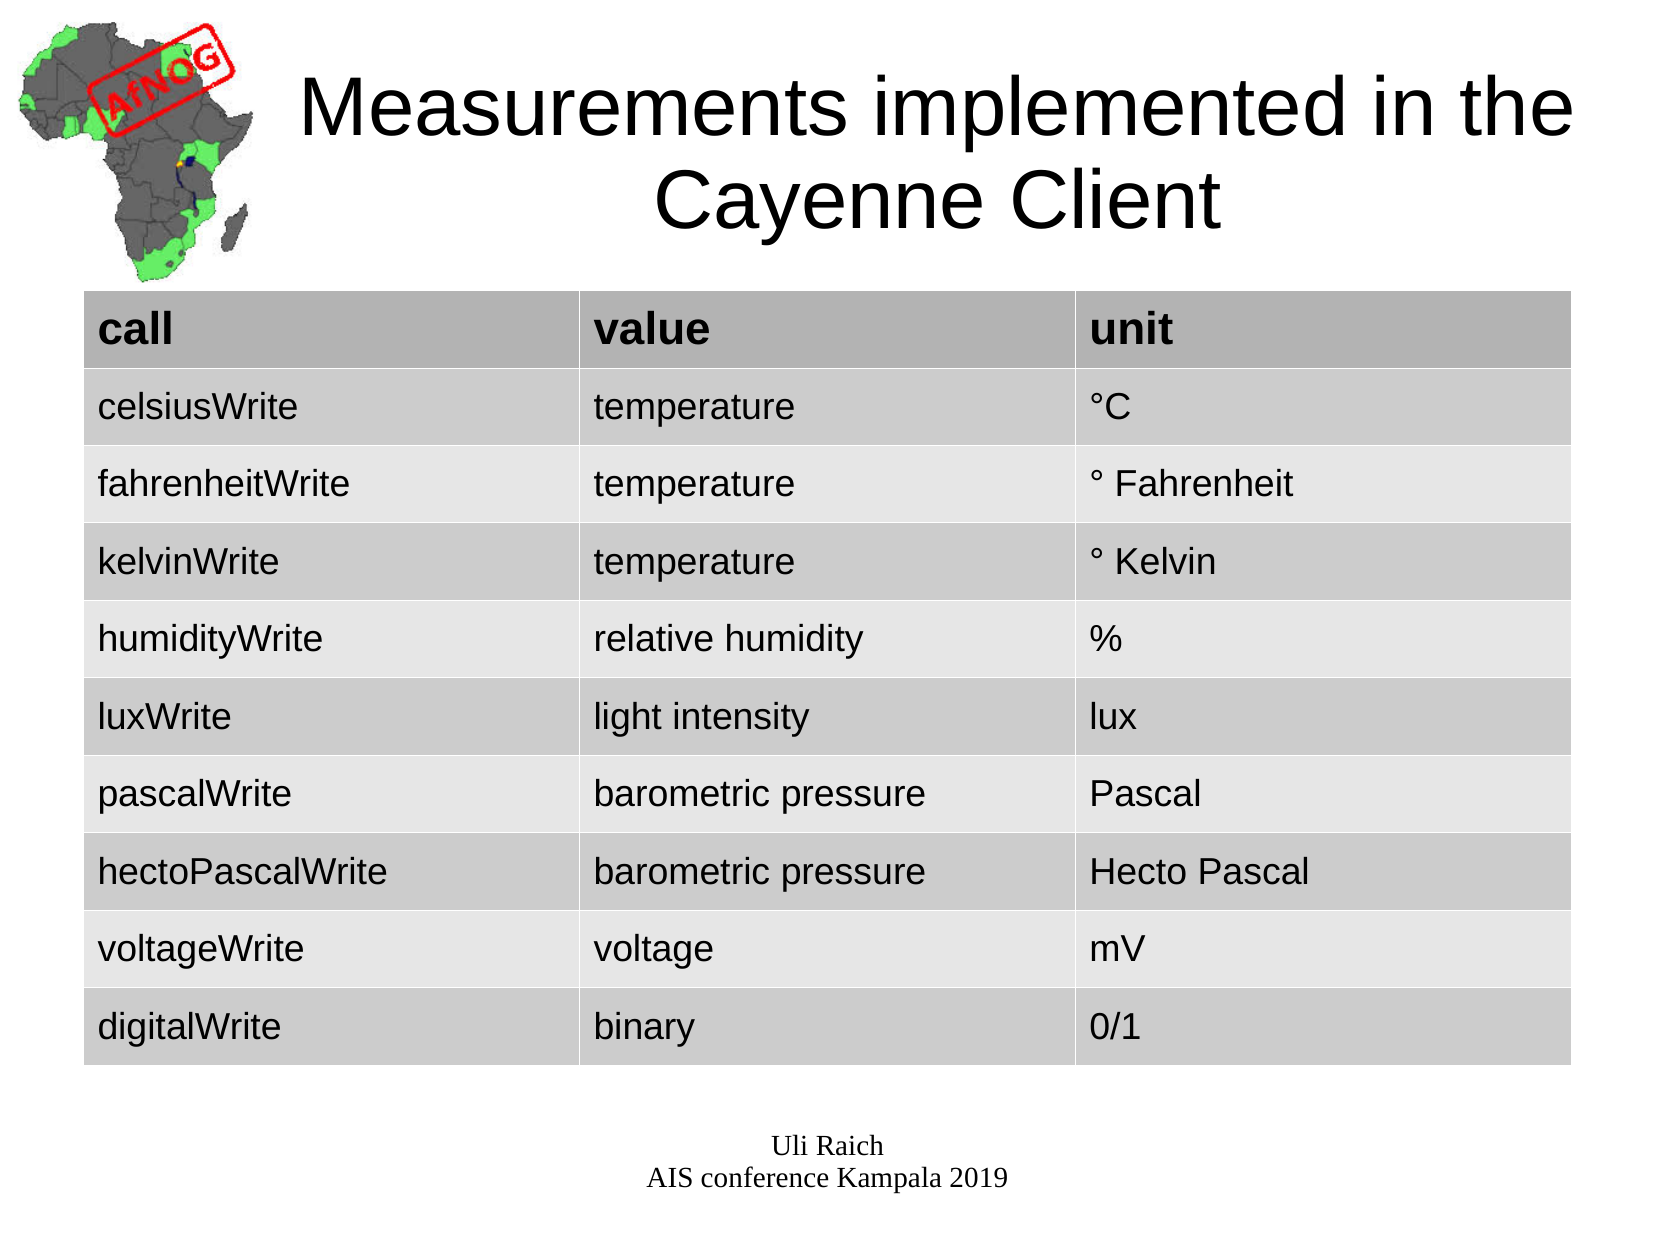

# Measurements implemented in the Cayenne Client
| call | value | unit |
| --- | --- | --- |
| celsiusWrite | temperature | °C |
| fahrenheitWrite | temperature | ° Fahrenheit |
| kelvinWrite | temperature | ° Kelvin |
| humidityWrite | relative humidity | % |
| luxWrite | light intensity | lux |
| pascalWrite | barometric pressure | Pascal |
| hectoPascalWrite | barometric pressure | Hecto Pascal |
| voltageWrite | voltage | mV |
| digitalWrite | binary | 0/1 |